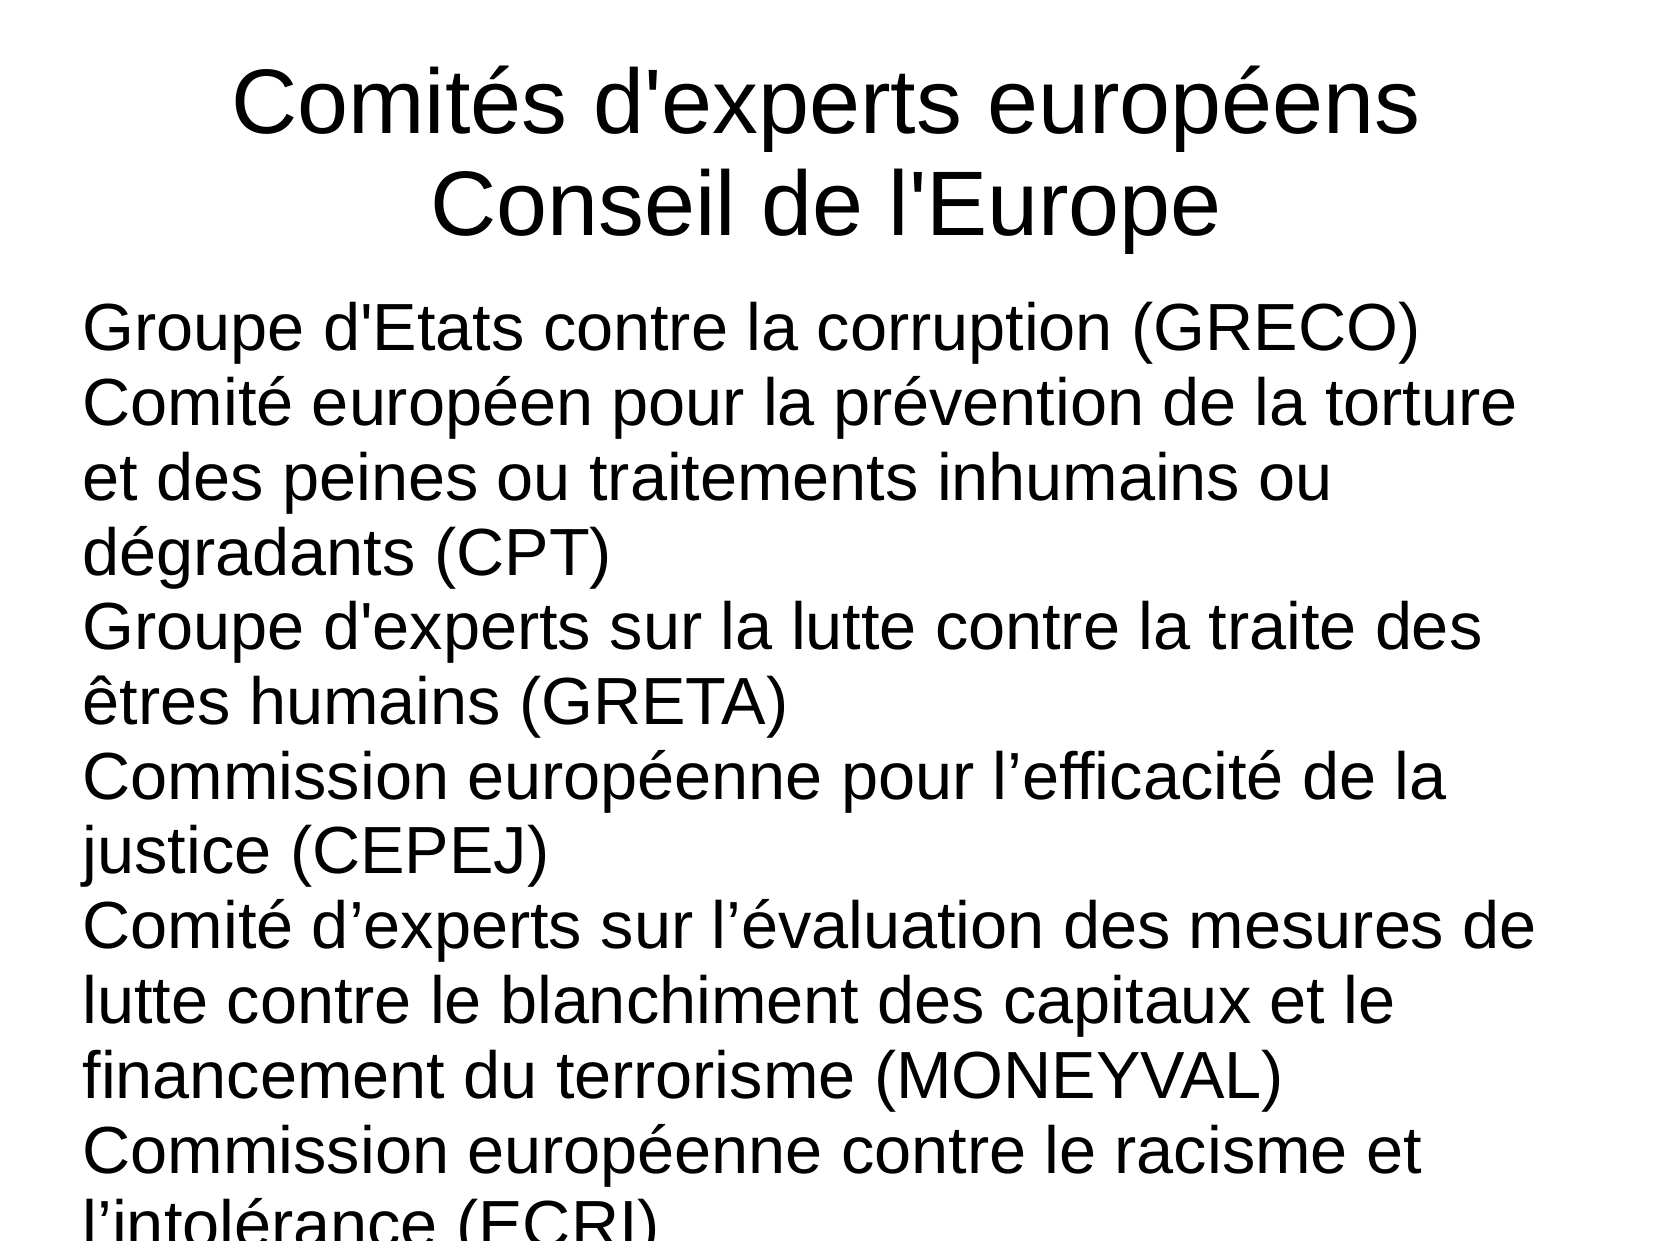

# Comités d'experts européens Conseil de l'Europe
Groupe d'Etats contre la corruption (GRECO)
Comité européen pour la prévention de la torture et des peines ou traitements inhumains ou dégradants (CPT)
Groupe d'experts sur la lutte contre la traite des êtres humains (GRETA)
Commission européenne pour l’efficacité de la justice (CEPEJ)
Comité d’experts sur l’évaluation des mesures de lutte contre le blanchiment des capitaux et le financement du terrorisme (MONEYVAL)
Commission européenne contre le racisme et l’intolérance (ECRI)
Comité européen des droits sociaux (CEDS)
Comité consultatif de la Convention-cadre pour la protection des minorités nationales
Comité d’experts de la Charte européenne des langues régionales ou minoritaires